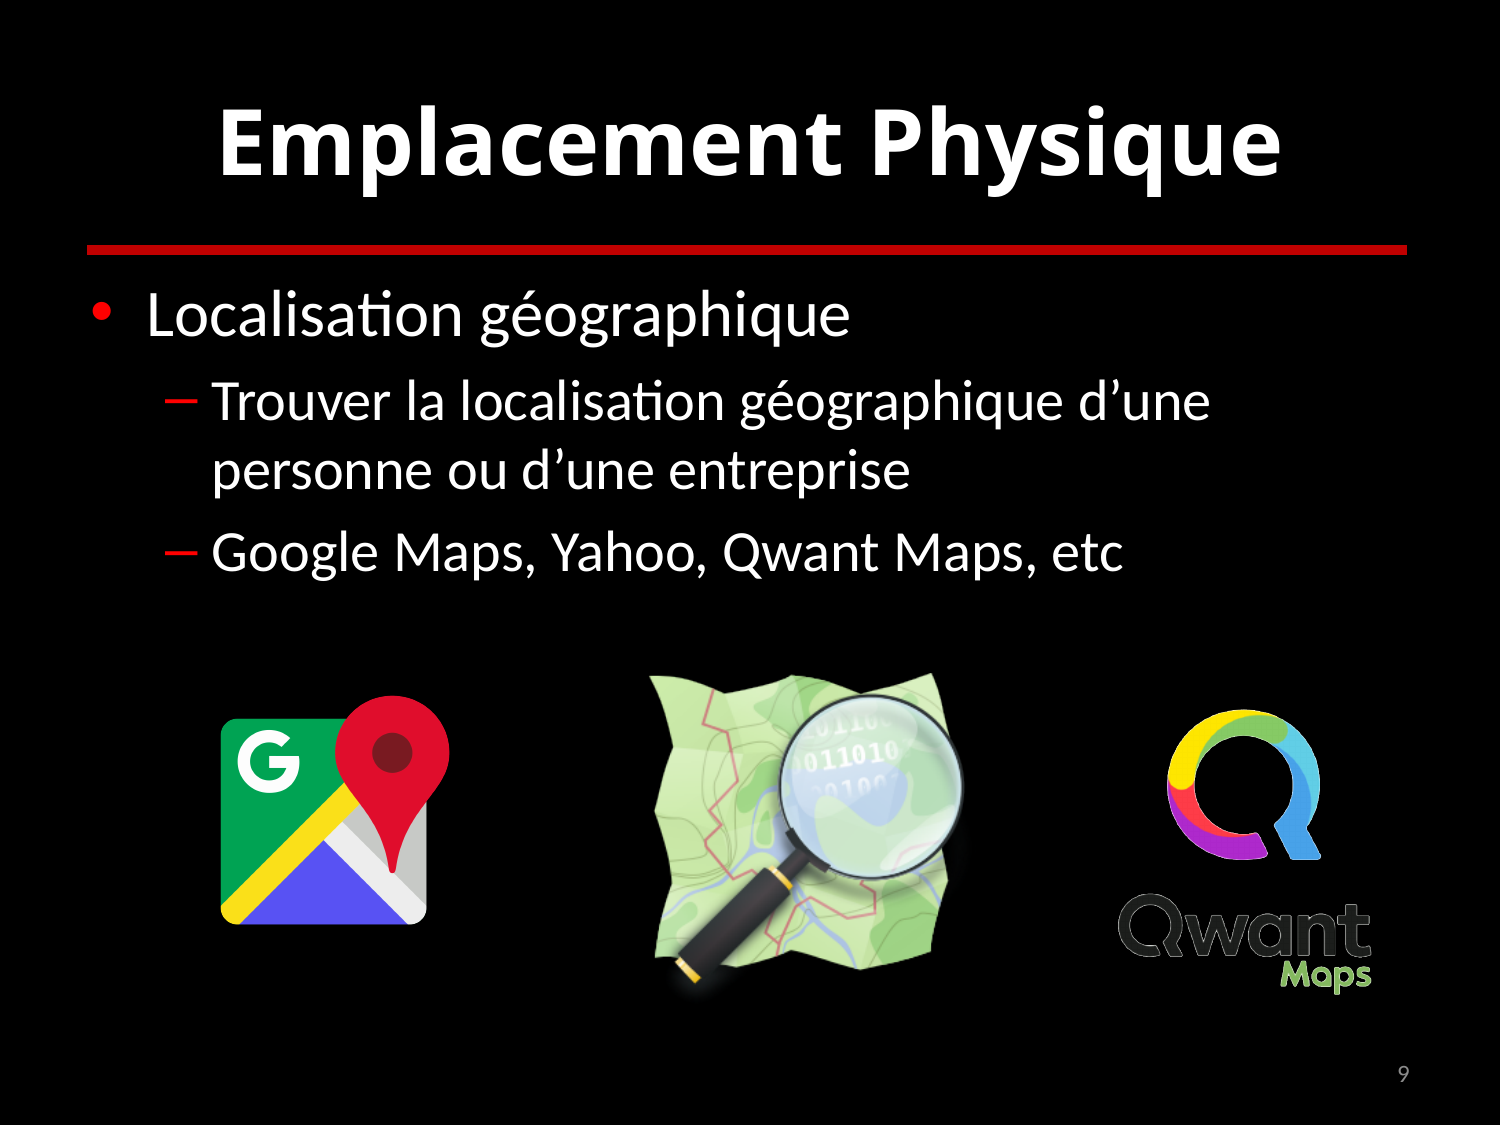

# Emplacement Physique
Localisation géographique
Trouver la localisation géographique d’une personne ou d’une entreprise
Google Maps, Yahoo, Qwant Maps, etc